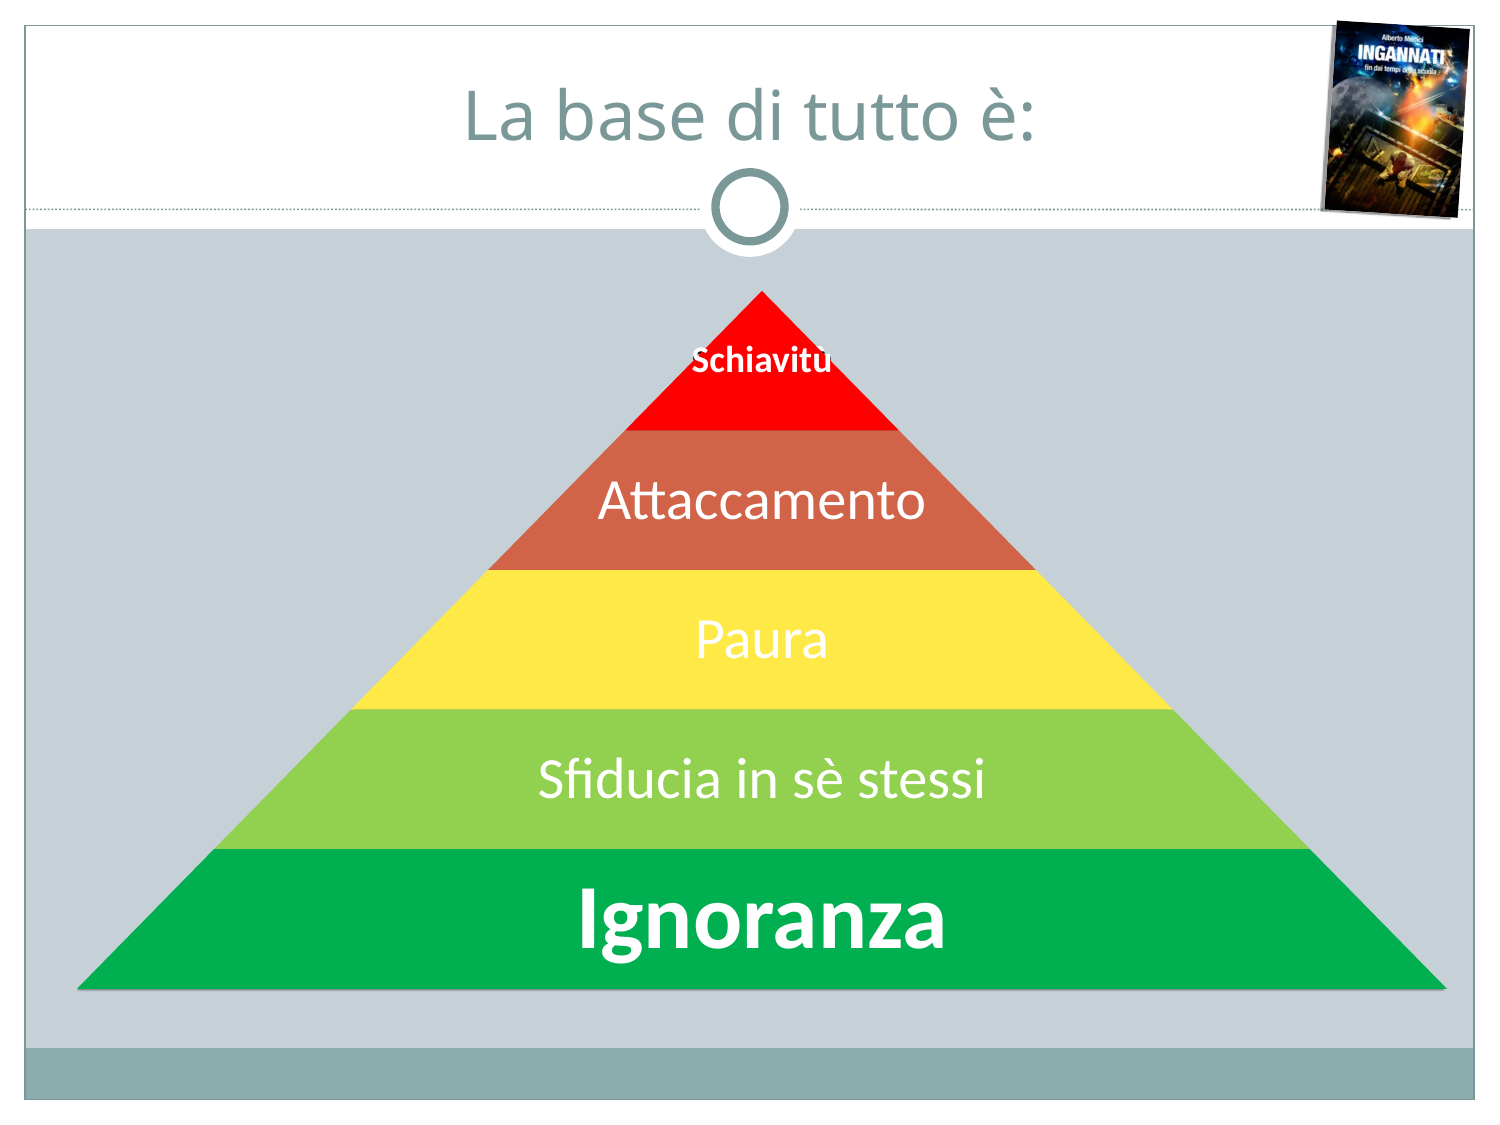

# La base di tutto è:
Schiavitù
Attaccamento
Paura
Sfiducia in sè stessi
Ignoranza